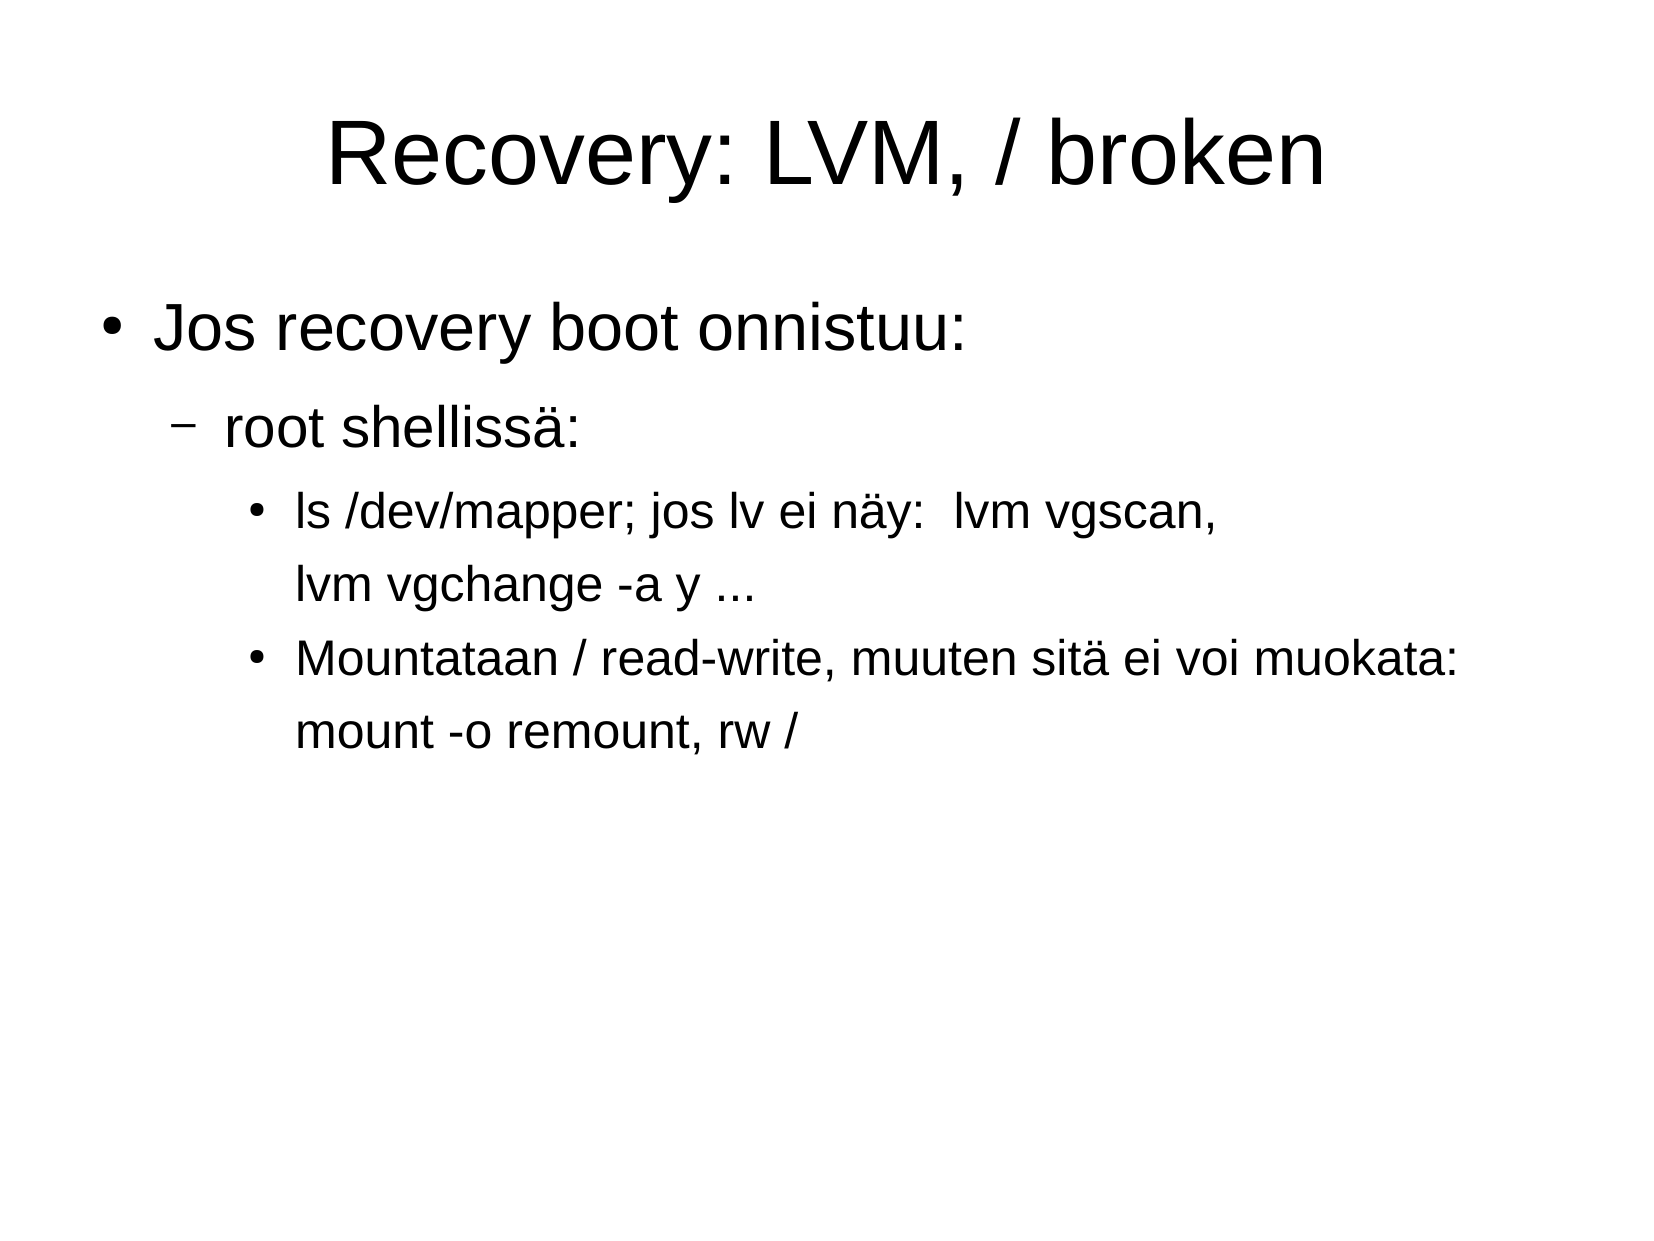

# Recovery: LVM, / broken
Jos recovery boot onnistuu:
root shellissä:
ls /dev/mapper; jos lv ei näy: lvm vgscan,
lvm vgchange -a y ...
Mountataan / read-write, muuten sitä ei voi muokata:
mount -o remount, rw /